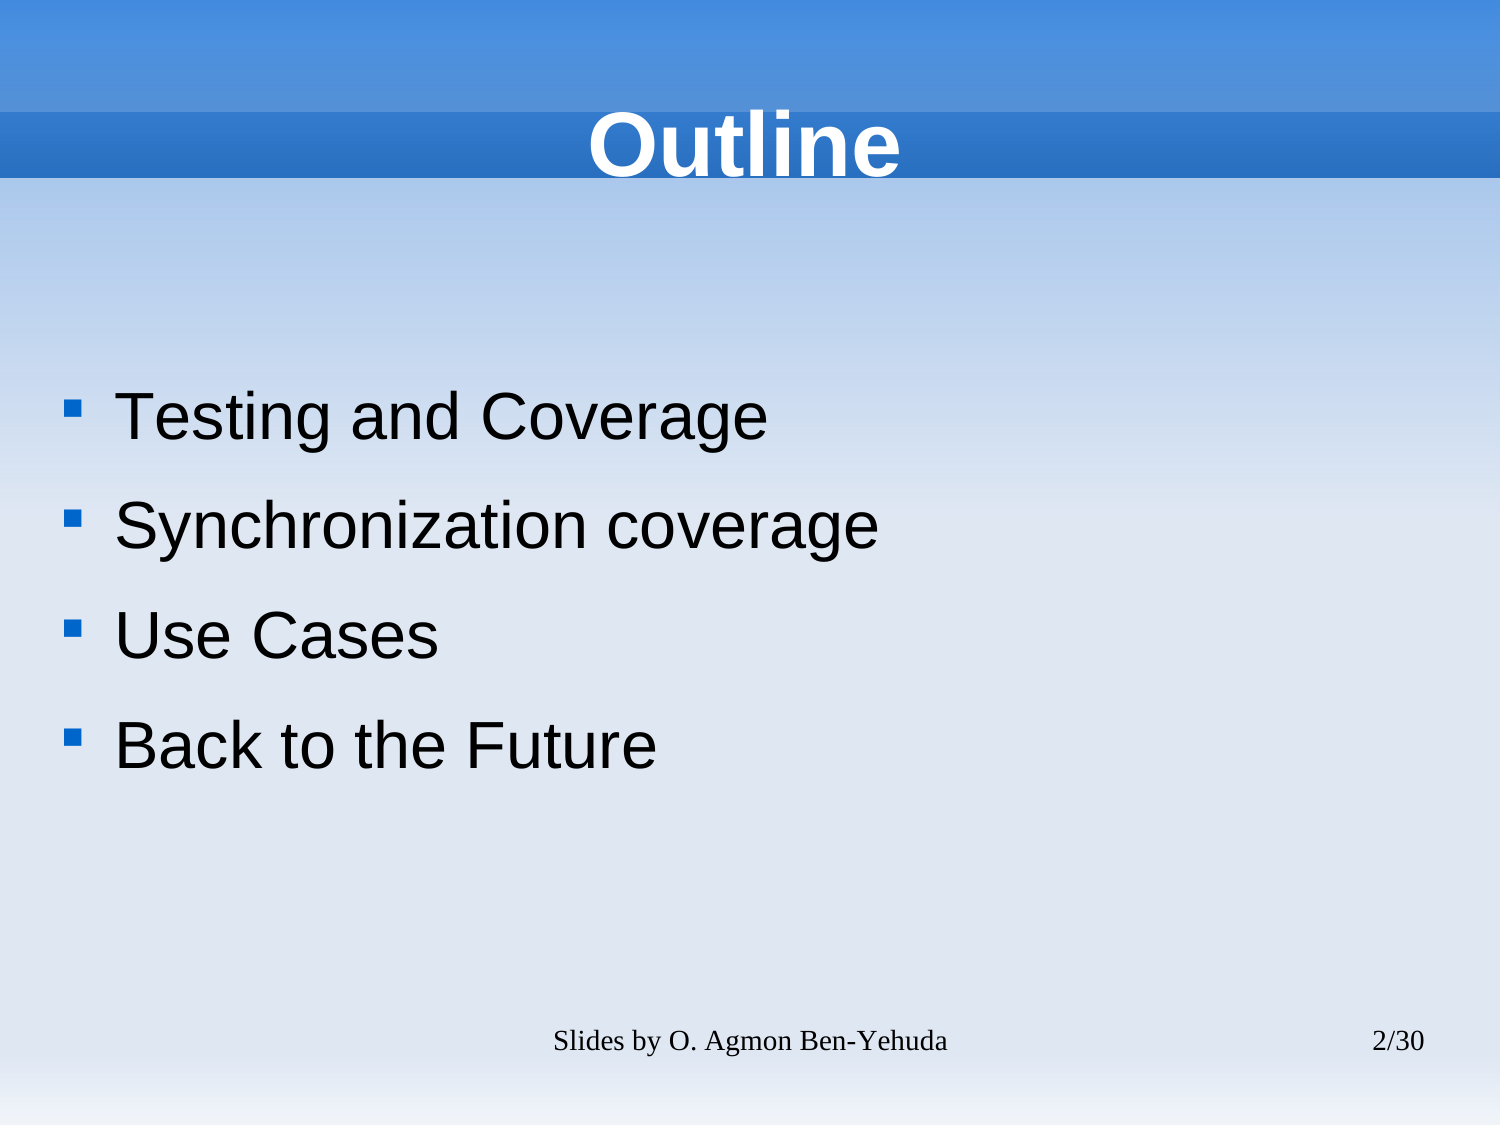

# Outline
Testing and Coverage
Synchronization coverage
Use Cases
Back to the Future
Slides by O. Agmon Ben-Yehuda
2